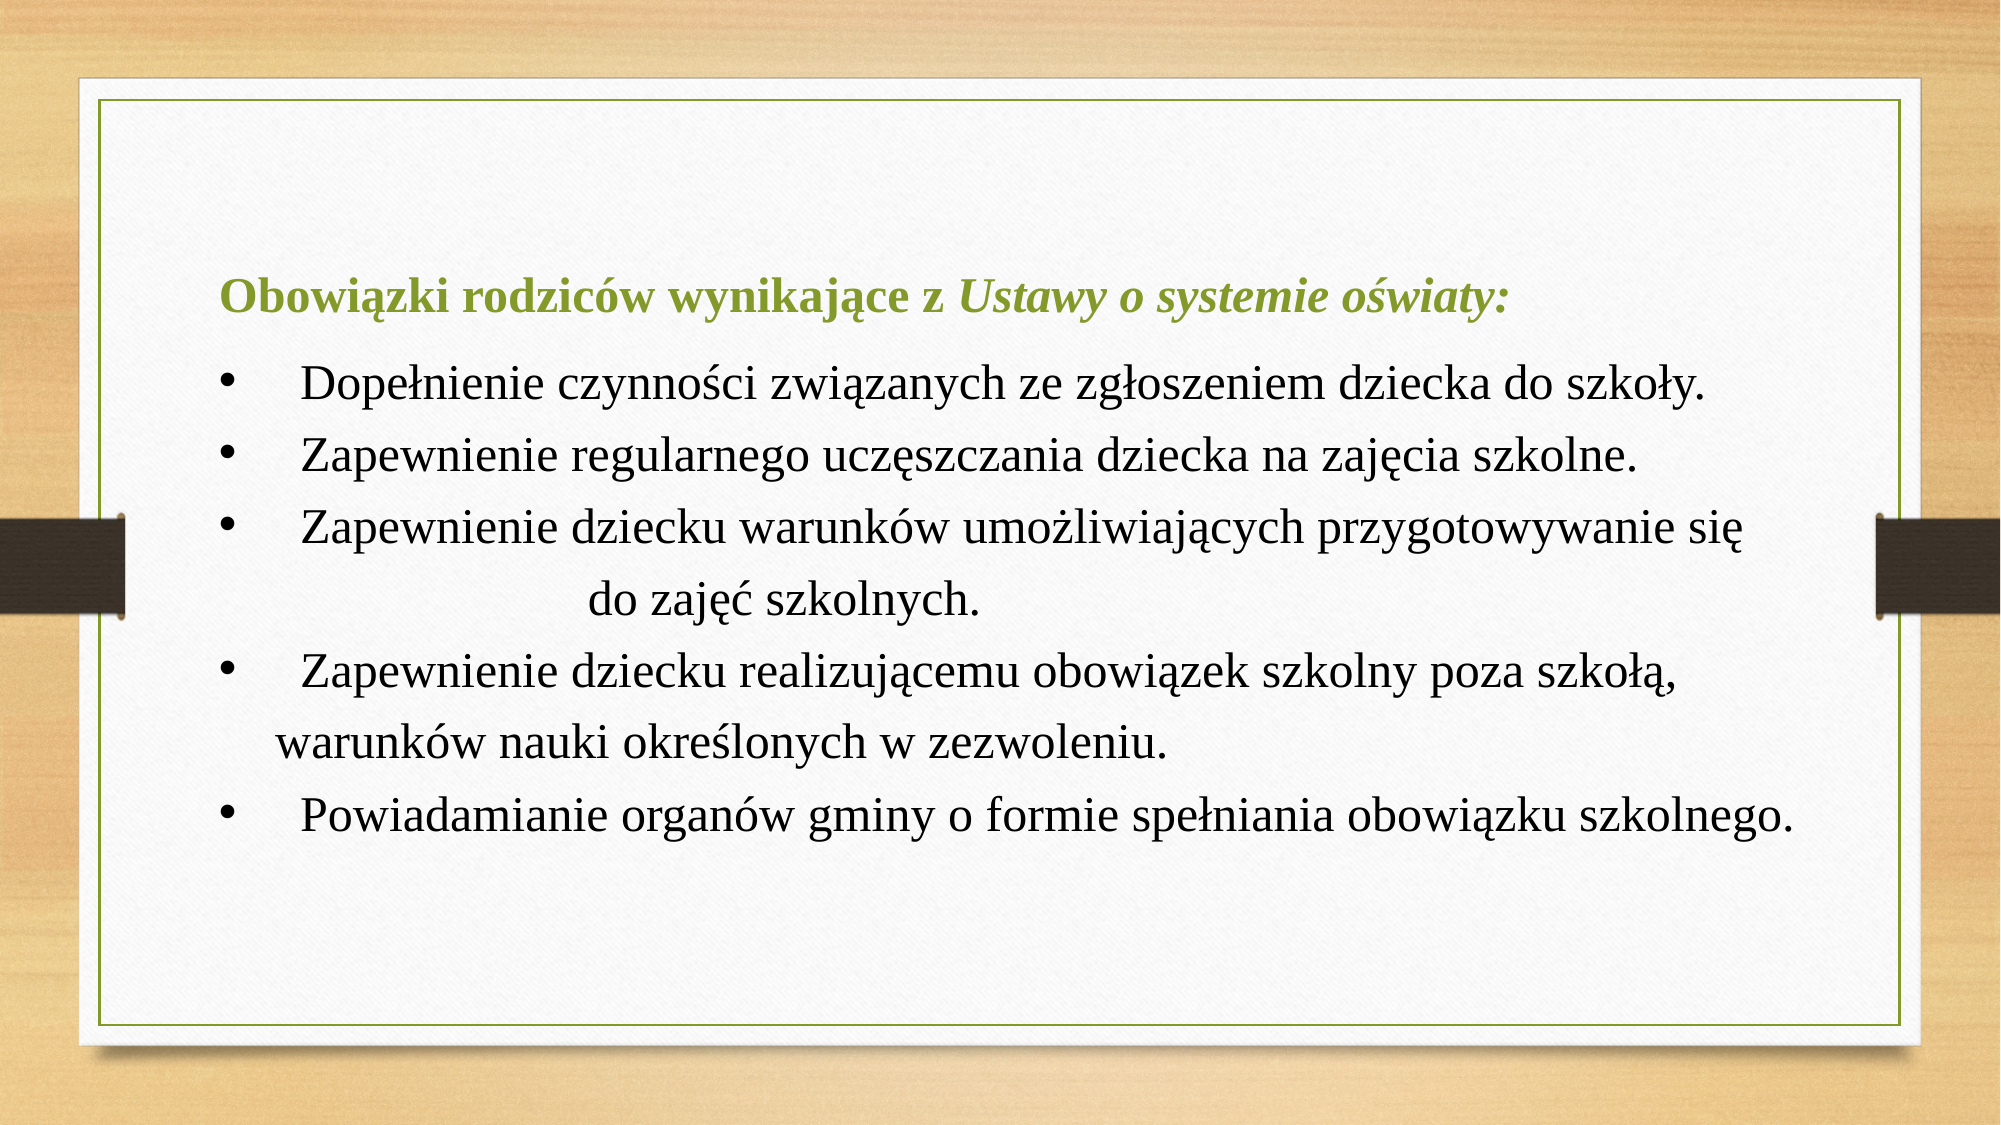

Obowiązki rodziców wynikające z Ustawy o systemie oświaty:
  Dopełnienie czynności związanych ze zgłoszeniem dziecka do szkoły.
  Zapewnienie regularnego uczęszczania dziecka na zajęcia szkolne.
  Zapewnienie dziecku warunków umożliwiających przygotowywanie się do zajęć szkolnych.
  Zapewnienie dziecku realizującemu obowiązek szkolny poza szkołą, warunków nauki określonych w zezwoleniu.
  Powiadamianie organów gminy o formie spełniania obowiązku szkolnego.